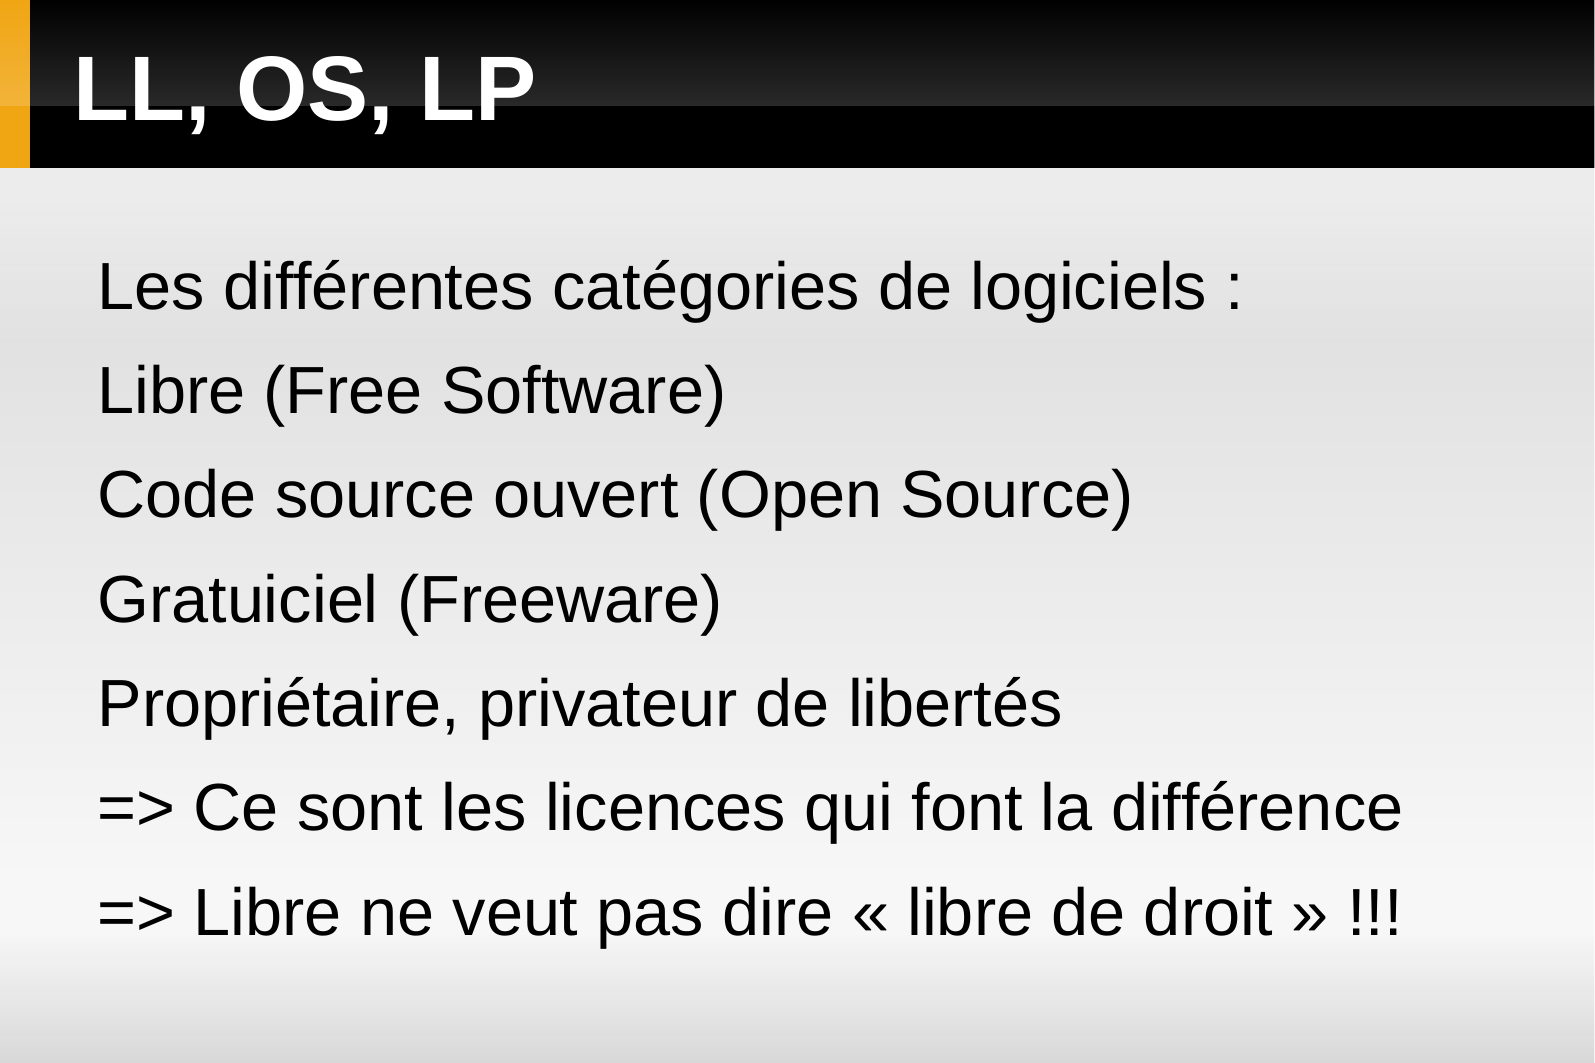

# LL, OS, LP
Les différentes catégories de logiciels :
Libre (Free Software)
Code source ouvert (Open Source)
Gratuiciel (Freeware)
Propriétaire, privateur de libertés
=> Ce sont les licences qui font la différence
=> Libre ne veut pas dire « libre de droit » !!!